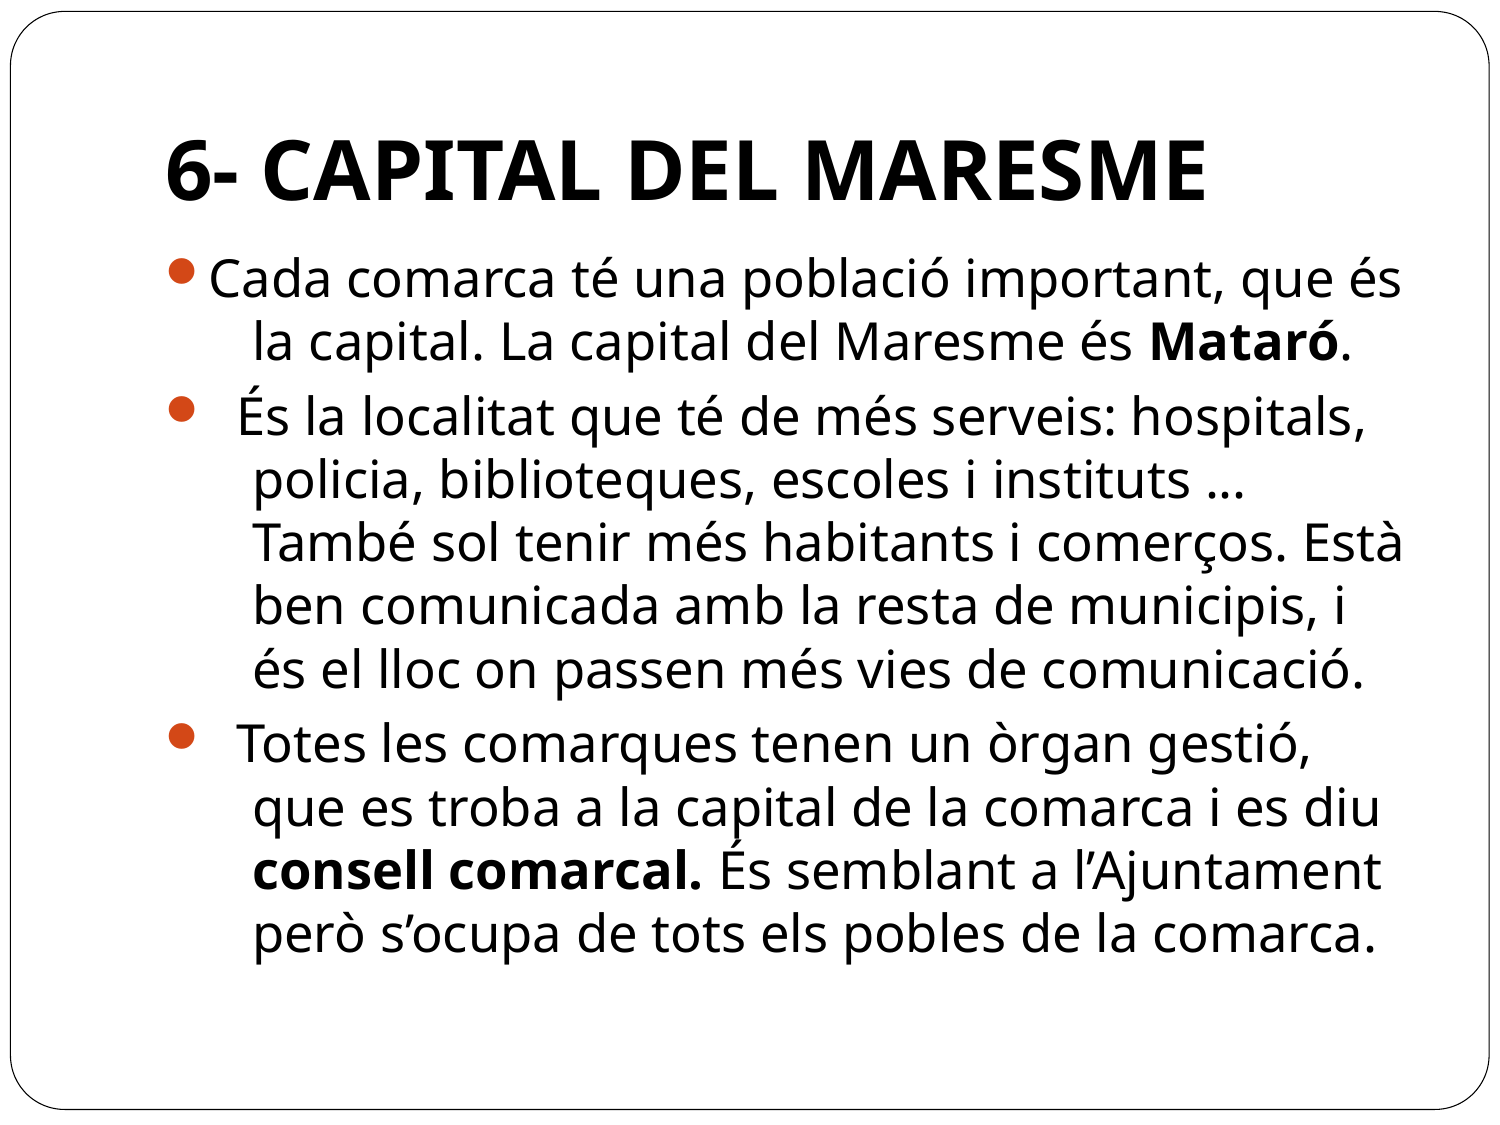

# 6- CAPITAL DEL MARESME
Cada comarca té una població important, que és la capital. La capital del Maresme és Mataró.
 És la localitat que té de més serveis: hospitals, policia, biblioteques, escoles i instituts ... També sol tenir més habitants i comerços. Està ben comunicada amb la resta de municipis, i és el lloc on passen més vies de comunicació.
 Totes les comarques tenen un òrgan gestió, que es troba a la capital de la comarca i es diu consell comarcal. És semblant a l’Ajuntament però s’ocupa de tots els pobles de la comarca.